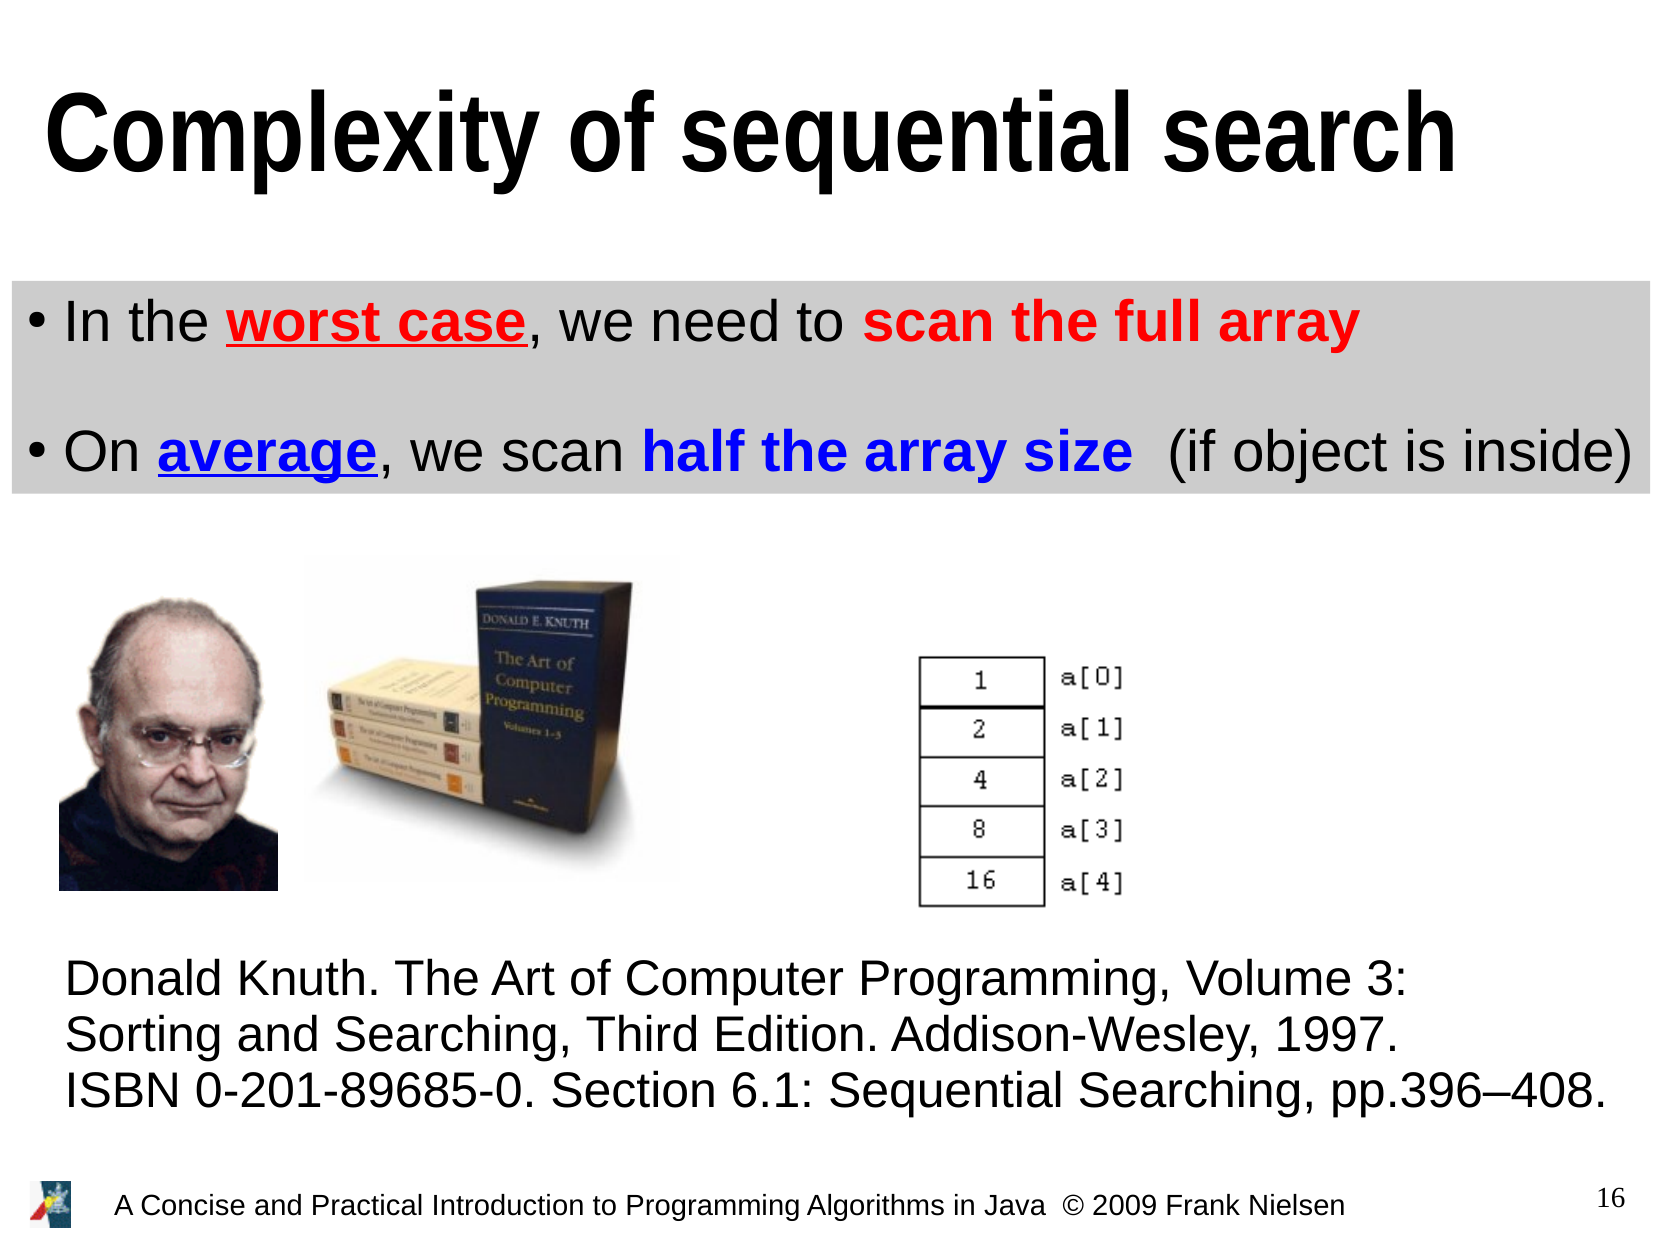

Complexity of sequential search
 In the worst case, we need to scan the full array
 On average, we scan half the array size (if object is inside)
Donald Knuth. The Art of Computer Programming, Volume 3:
Sorting and Searching, Third Edition. Addison-Wesley, 1997.
ISBN 0-201-89685-0. Section 6.1: Sequential Searching, pp.396–408.